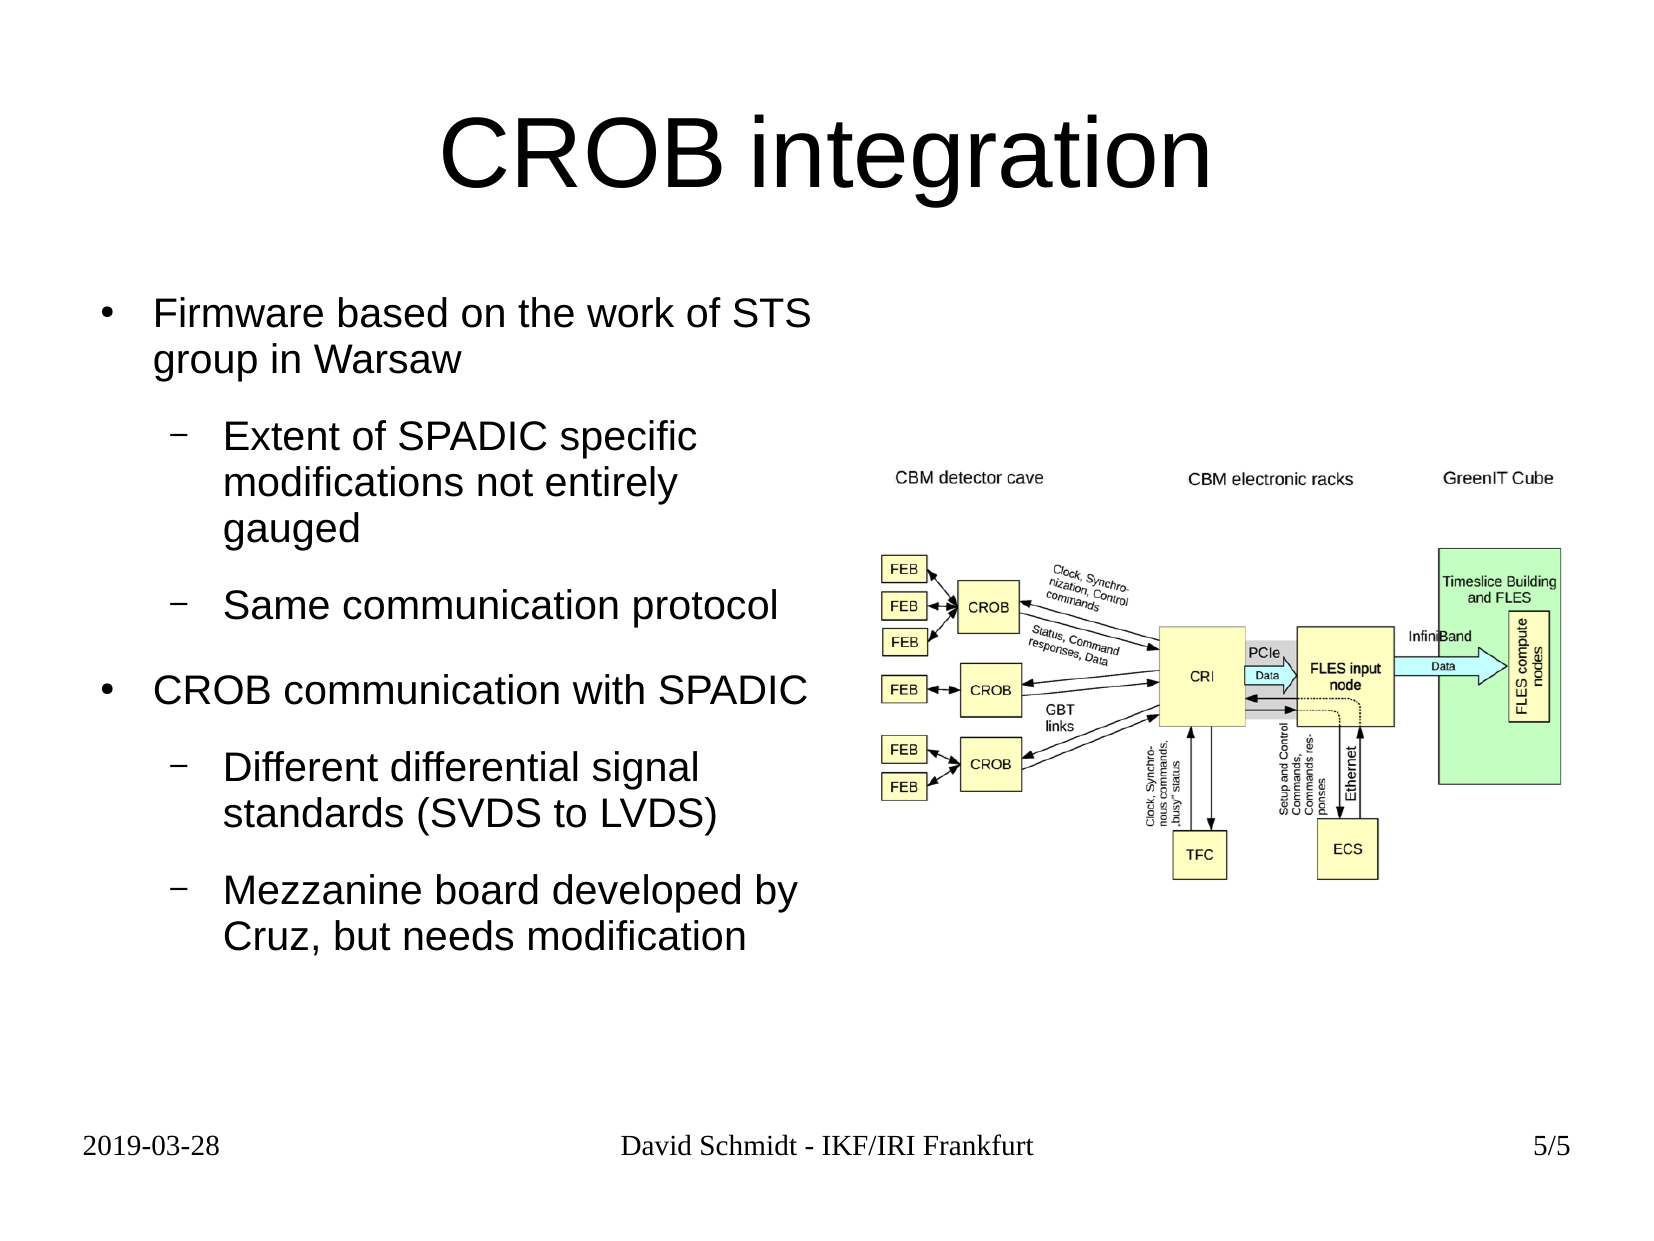

# CROB integration
Firmware based on the work of STS group in Warsaw
Extent of SPADIC specific modifications not entirely gauged
Same communication protocol
CROB communication with SPADIC
Different differential signal standards (SVDS to LVDS)
Mezzanine board developed by Cruz, but needs modification
2019-03-28
David Schmidt - IKF/IRI Frankfurt
5